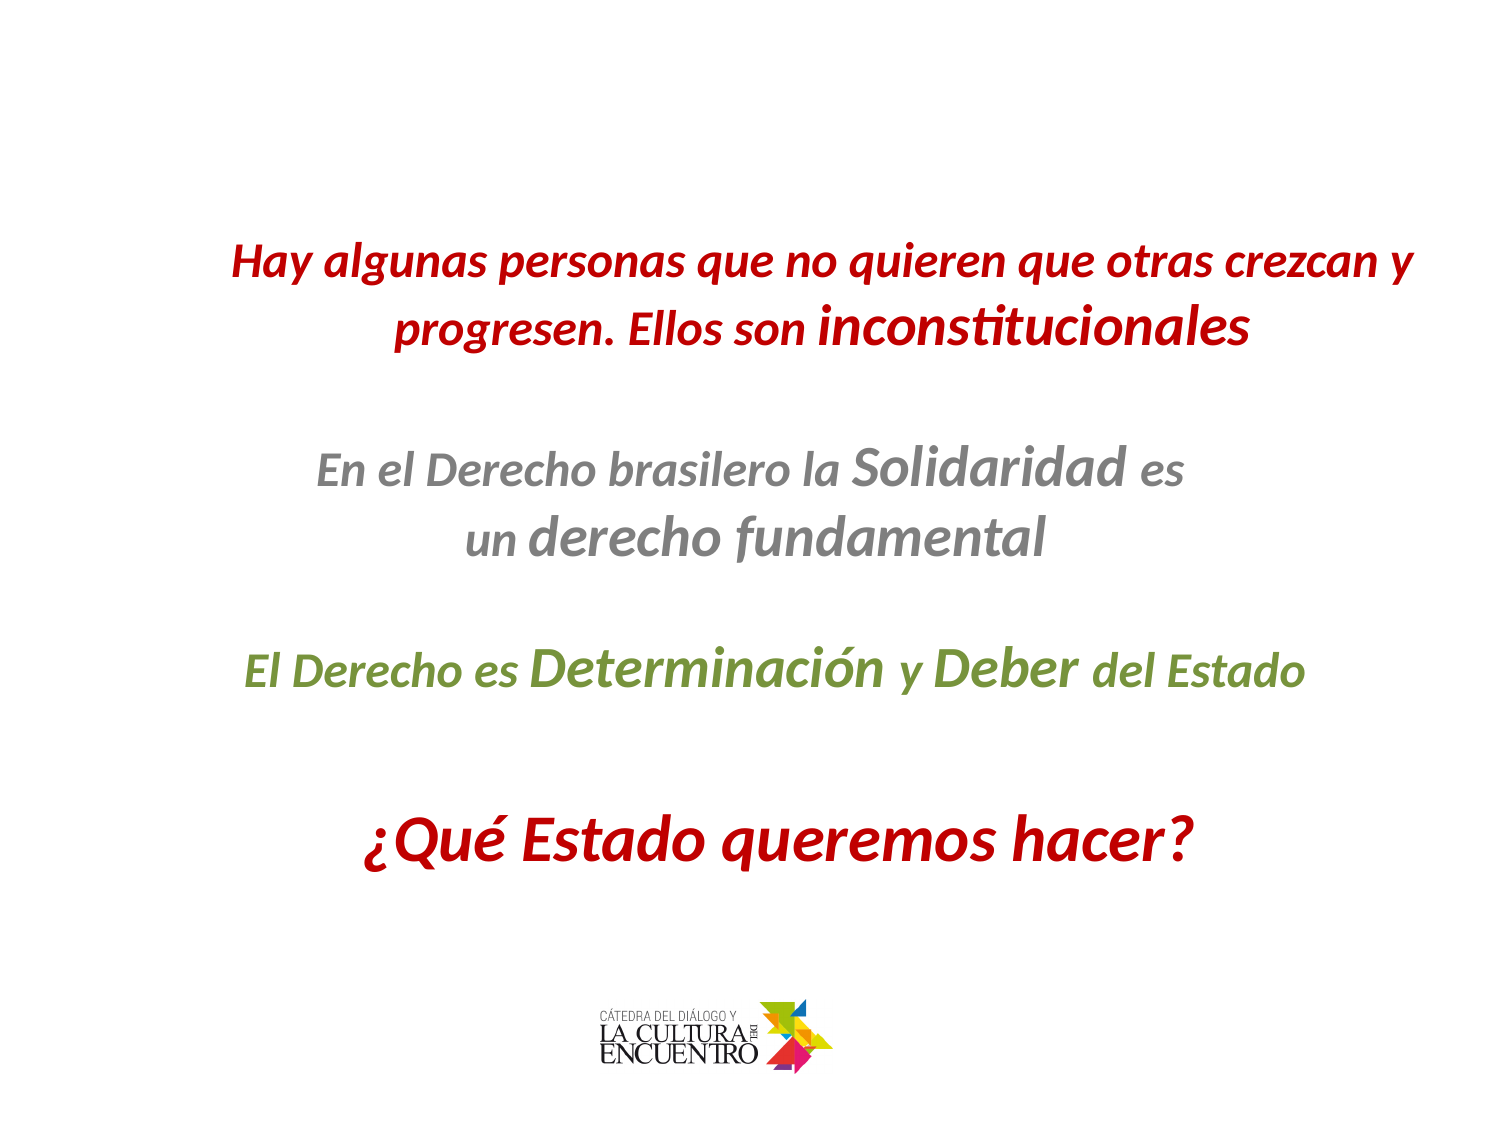

Hay algunas personas que no quieren que otras crezcan y progresen. Ellos son inconstitucionales
En el Derecho brasilero la Solidaridad es
un derecho fundamental
El Derecho es Determinación y Deber del Estado
¿Qué Estado queremos hacer?